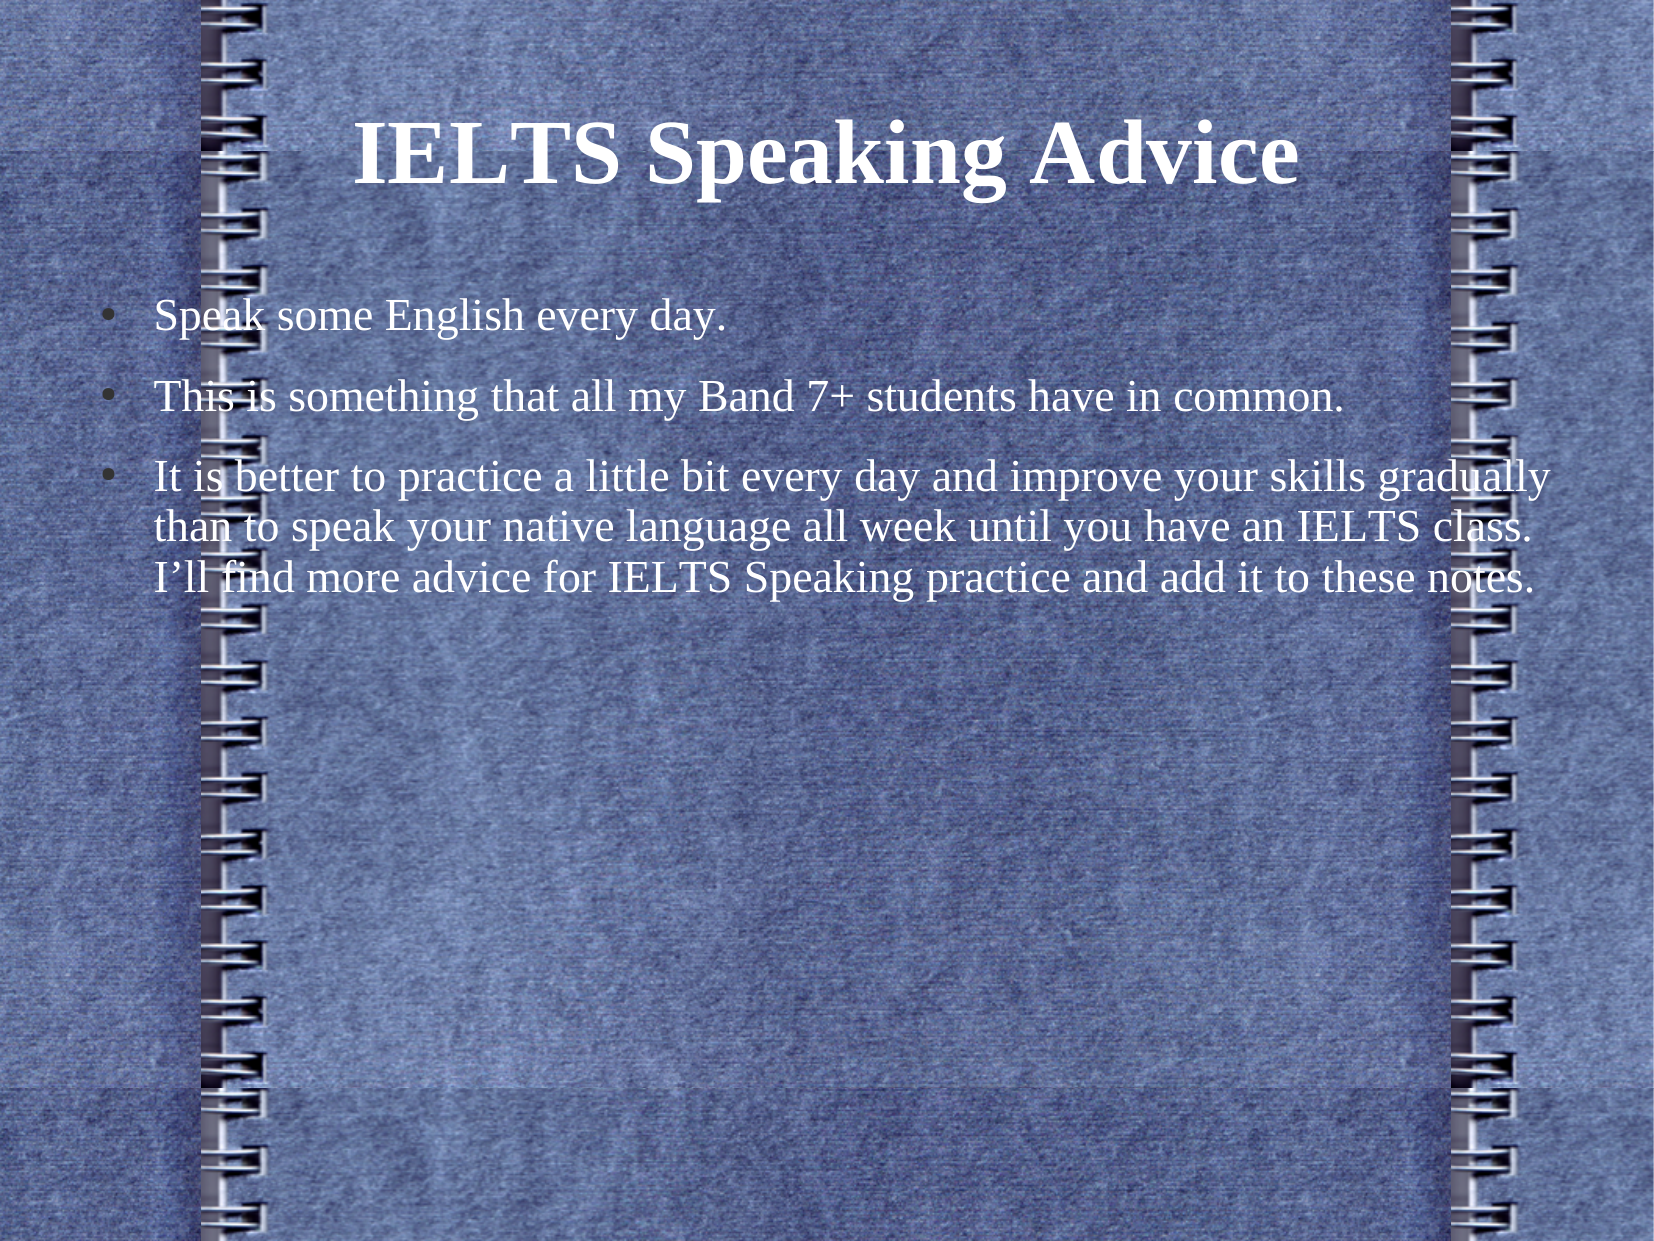

# IELTS Speaking Advice
Speak some English every day.
This is something that all my Band 7+ students have in common.
It is better to practice a little bit every day and improve your skills gradually than to speak your native language all week until you have an IELTS class. I’ll find more advice for IELTS Speaking practice and add it to these notes.